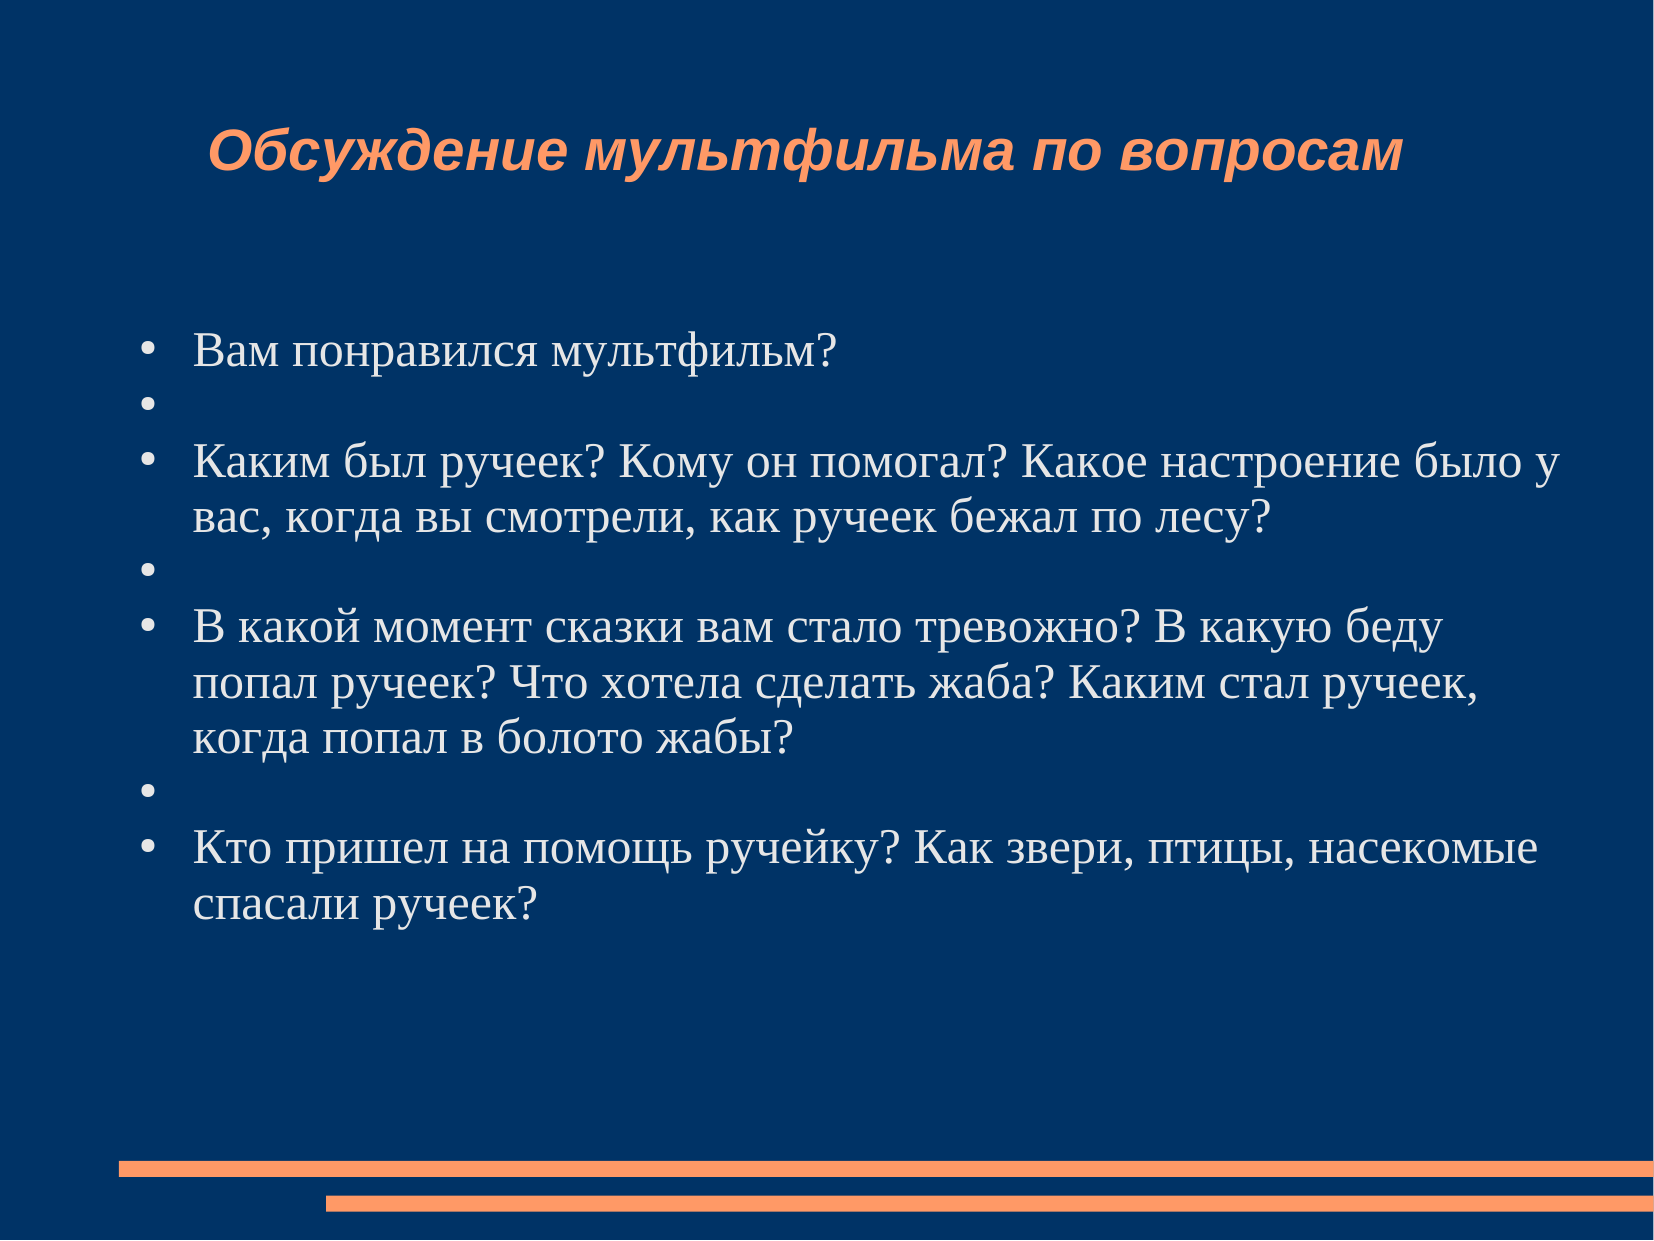

# Обсуждение мультфильма по вопросам
Вам понравился мультфильм?
Каким был ручеек? Кому он помогал? Какое настроение было у вас, когда вы смотрели, как ручеек бежал по лесу?
В какой момент сказки вам стало тревожно? В какую беду попал ручеек? Что хотела сделать жаба? Каким стал ручеек, когда попал в болото жабы?
Кто пришел на помощь ручейку? Как звери, птицы, насекомые спасали ручеек?